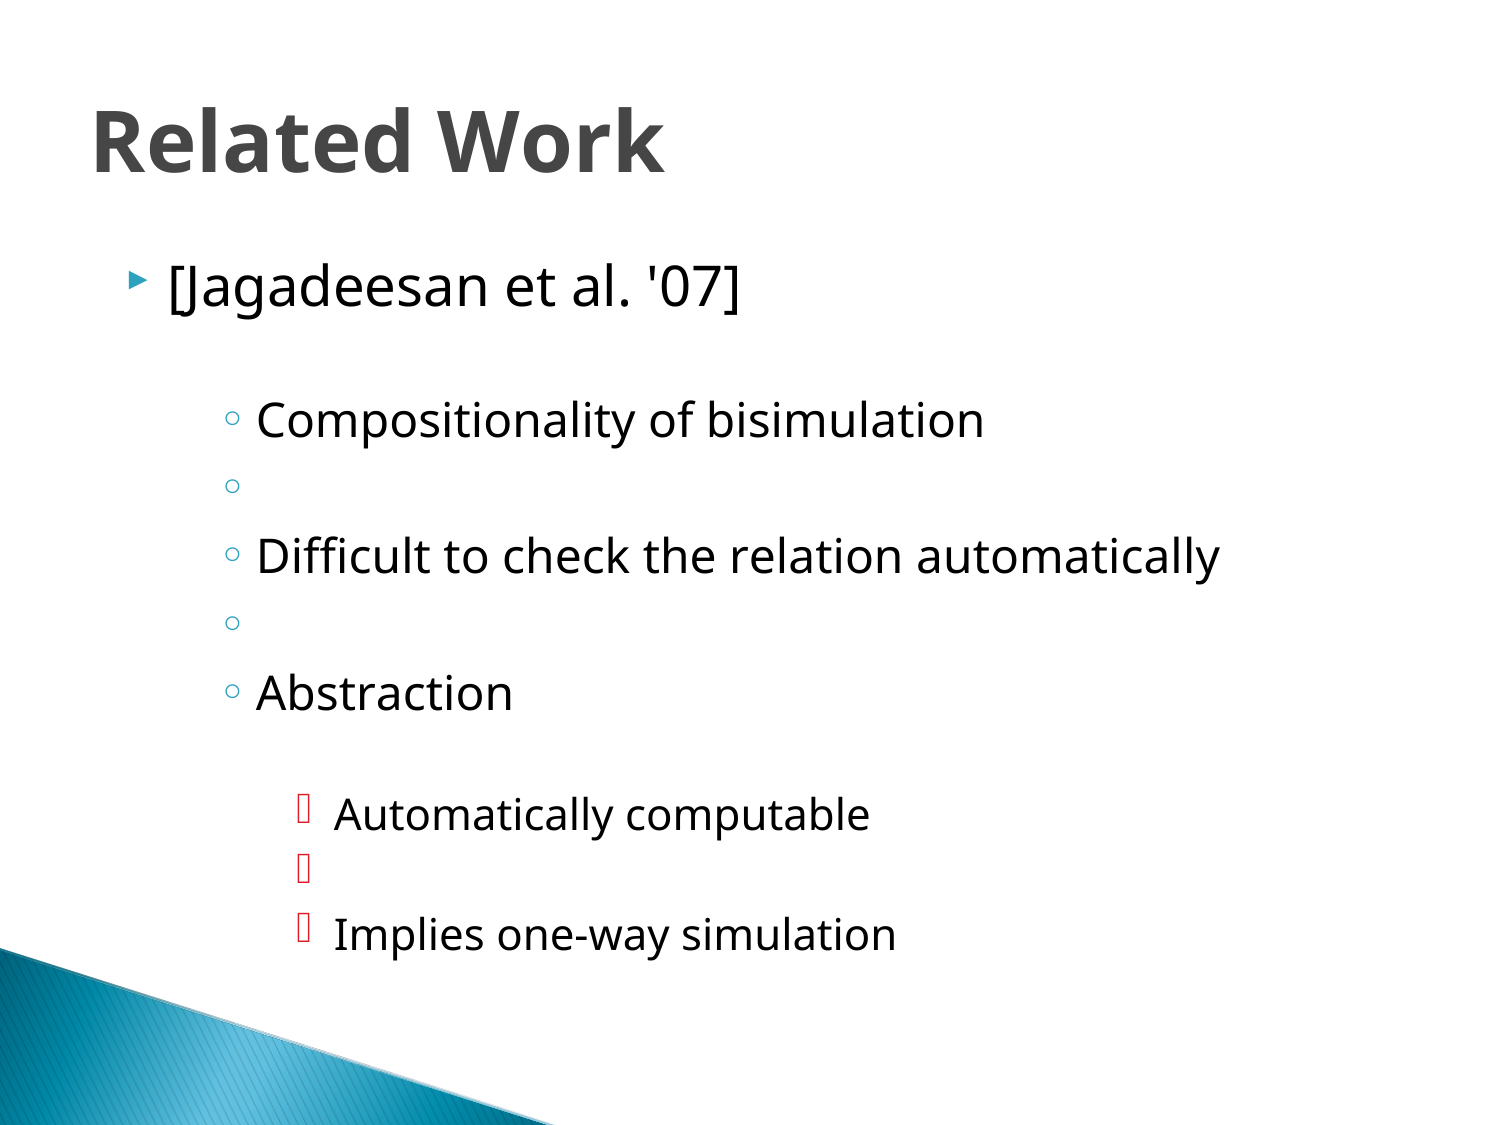

# Related Work
[Jagadeesan et al. '07]
Compositionality of bisimulation
Difficult to check the relation automatically
Abstraction
Automatically computable
Implies one-way simulation